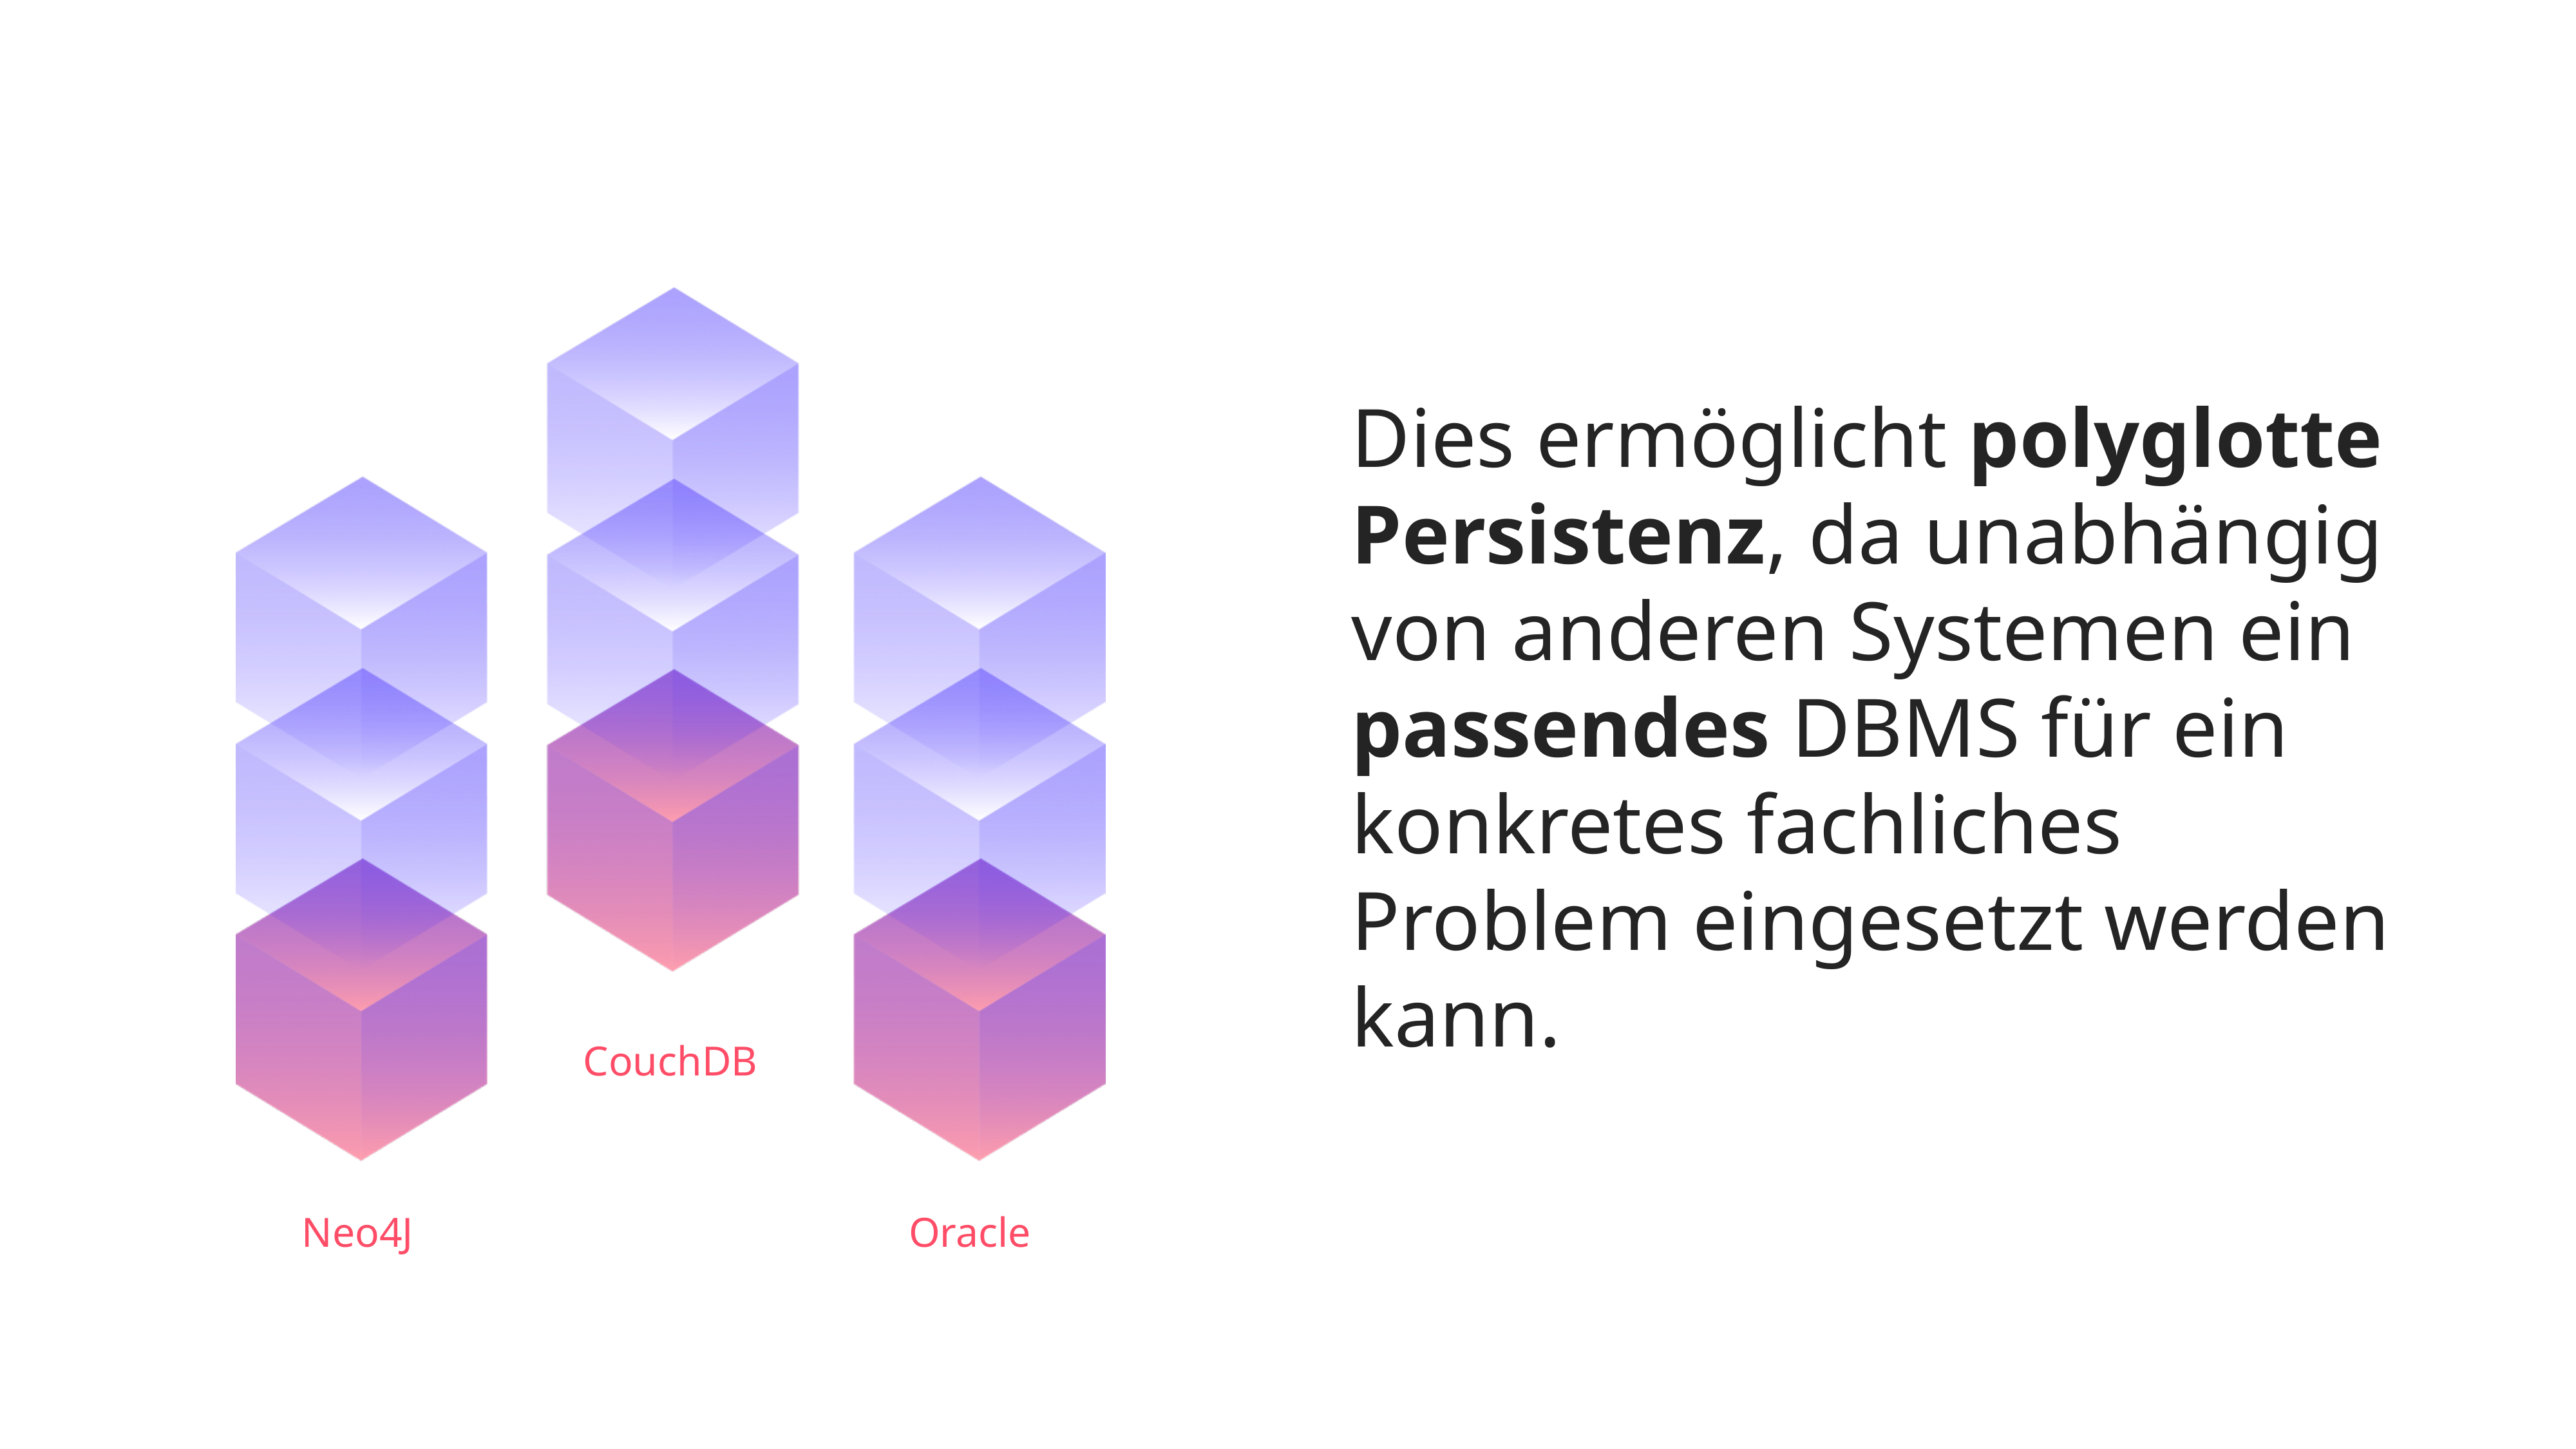

# Dies ermöglicht polyglotte Persistenz, da unabhängig von anderen Systemen ein passendes DBMS für ein konkretes fachliches Problem eingesetzt werden kann.
CouchDB
Neo4J
Oracle